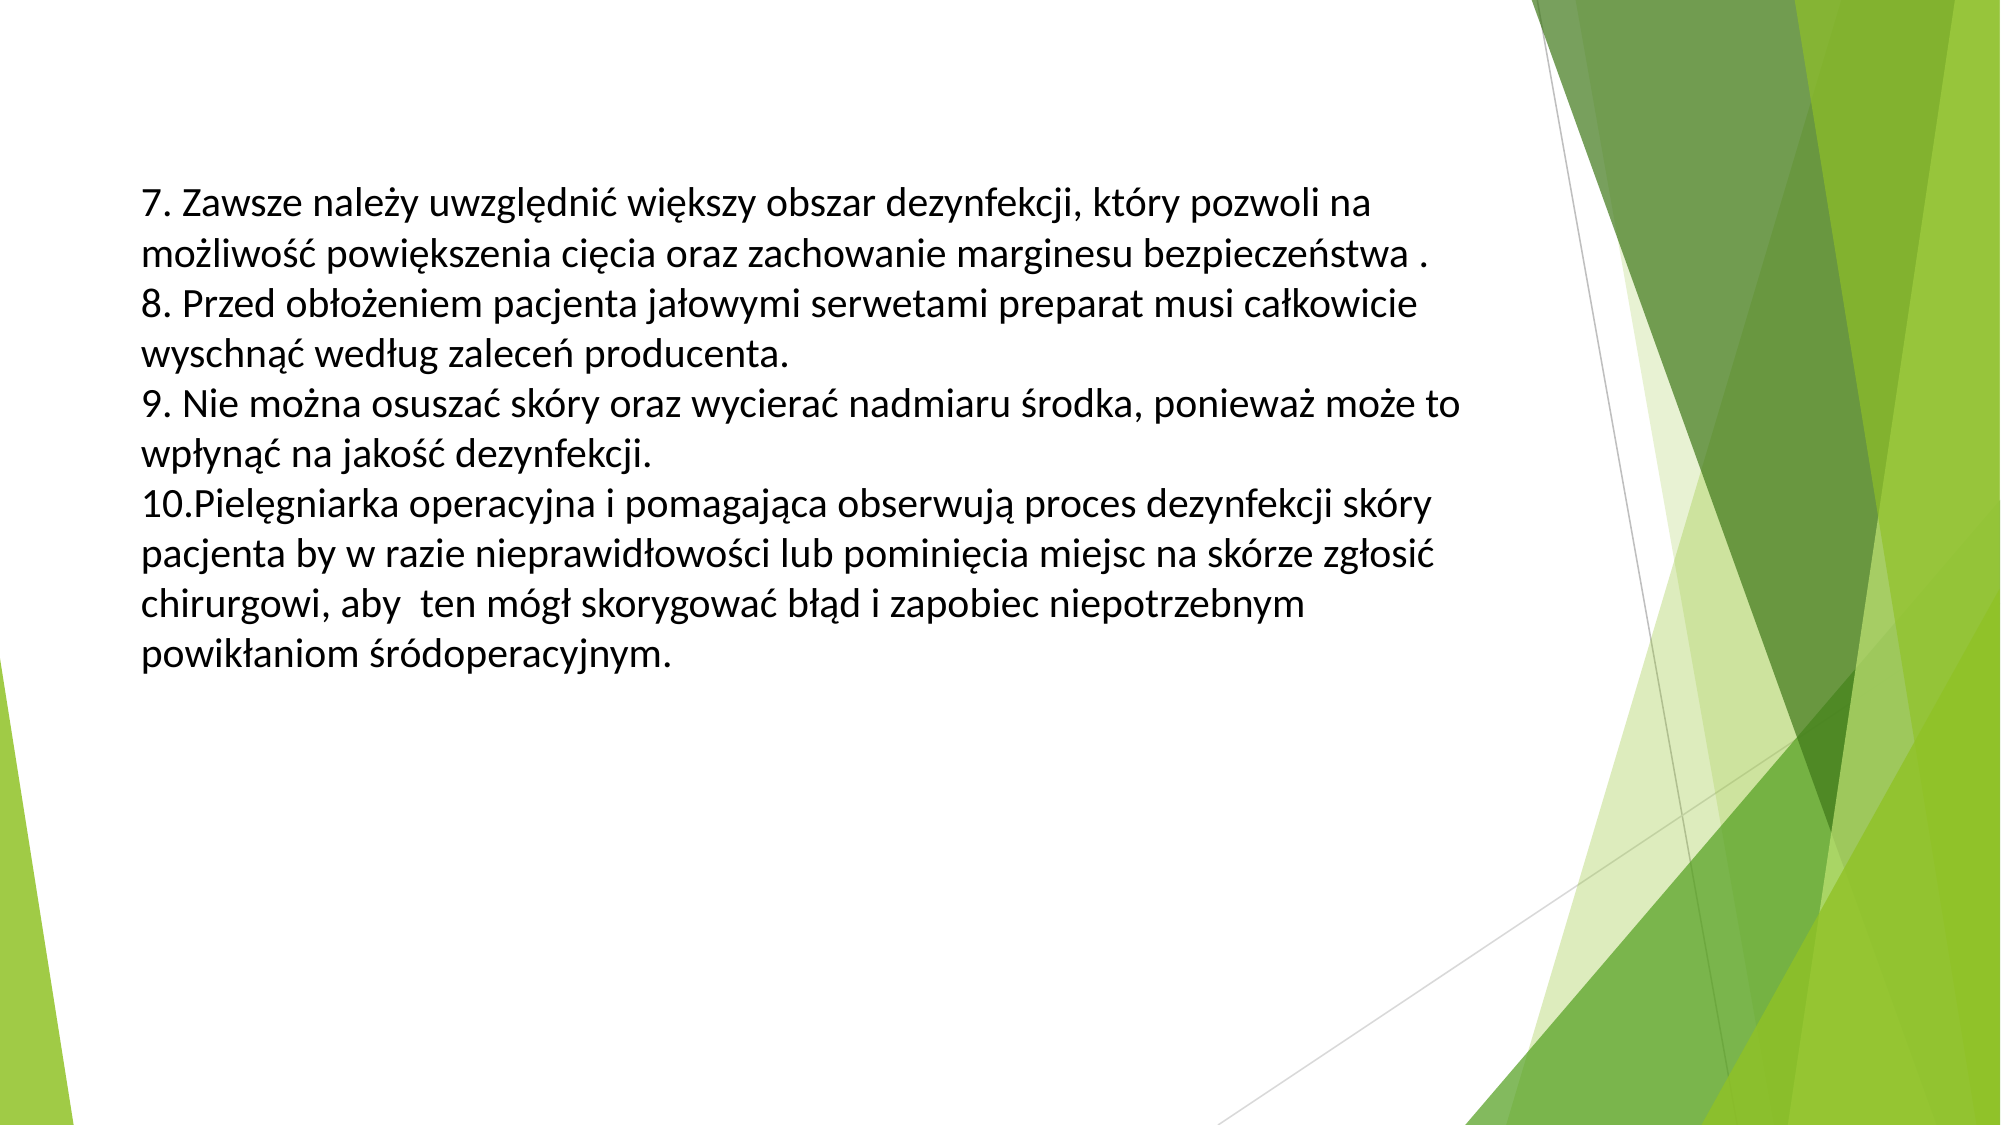

7. Zawsze należy uwzględnić większy obszar dezynfekcji, który pozwoli na możliwość powiększenia cięcia oraz zachowanie marginesu bezpieczeństwa .
8. Przed obłożeniem pacjenta jałowymi serwetami preparat musi całkowicie wyschnąć według zaleceń producenta.
9. Nie można osuszać skóry oraz wycierać nadmiaru środka, ponieważ może to wpłynąć na jakość dezynfekcji.
10.Pielęgniarka operacyjna i pomagająca obserwują proces dezynfekcji skóry pacjenta by w razie nieprawidłowości lub pominięcia miejsc na skórze zgłosić chirurgowi, aby ten mógł skorygować błąd i zapobiec niepotrzebnym powikłaniom śródoperacyjnym.